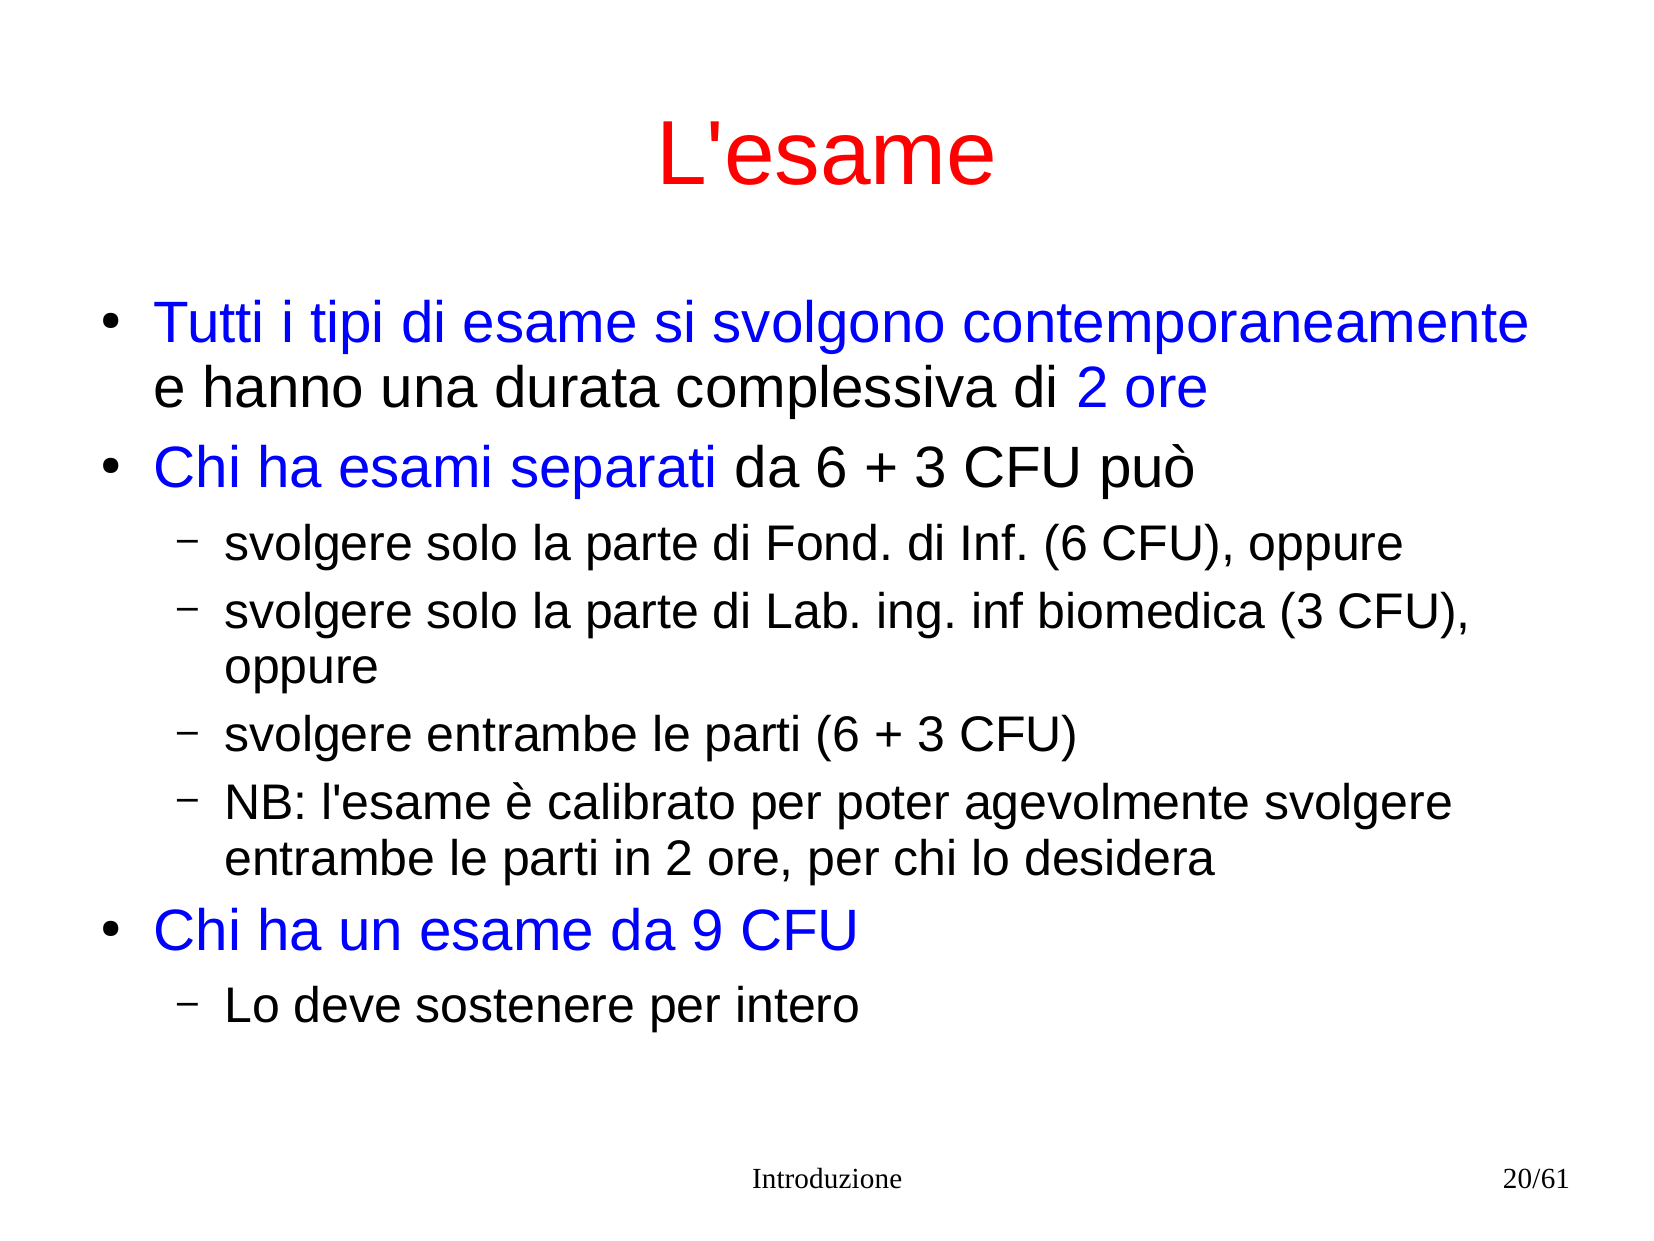

# L'esame
Tutti i tipi di esame si svolgono contemporaneamente e hanno una durata complessiva di 2 ore
Chi ha esami separati da 6 + 3 CFU può
svolgere solo la parte di Fond. di Inf. (6 CFU), oppure
svolgere solo la parte di Lab. ing. inf biomedica (3 CFU), oppure
svolgere entrambe le parti (6 + 3 CFU)
NB: l'esame è calibrato per poter agevolmente svolgere entrambe le parti in 2 ore, per chi lo desidera
Chi ha un esame da 9 CFU
Lo deve sostenere per intero
Introduzione
20